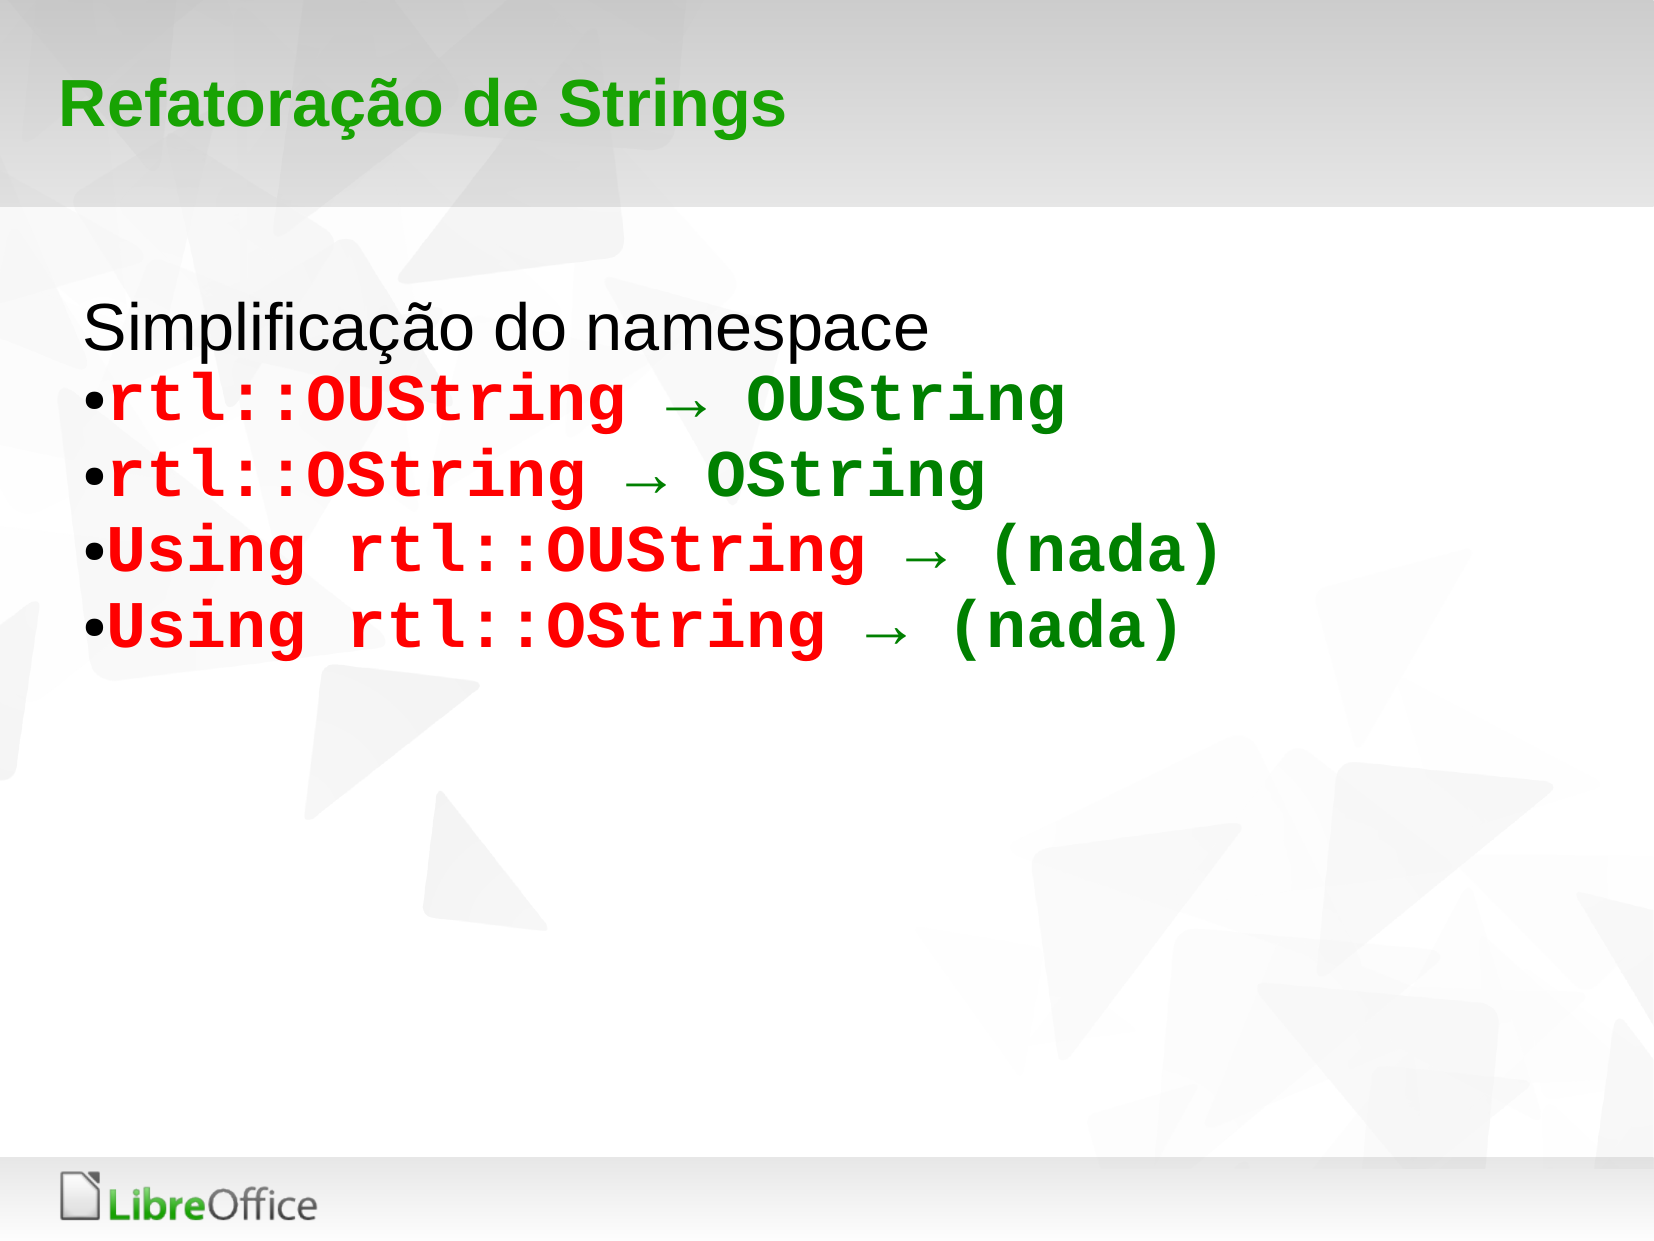

# Refatoração de Strings
Simplificação do namespace
rtl::OUString → OUString
rtl::OString → OString
Using rtl::OUString → (nada)
Using rtl::OString → (nada)